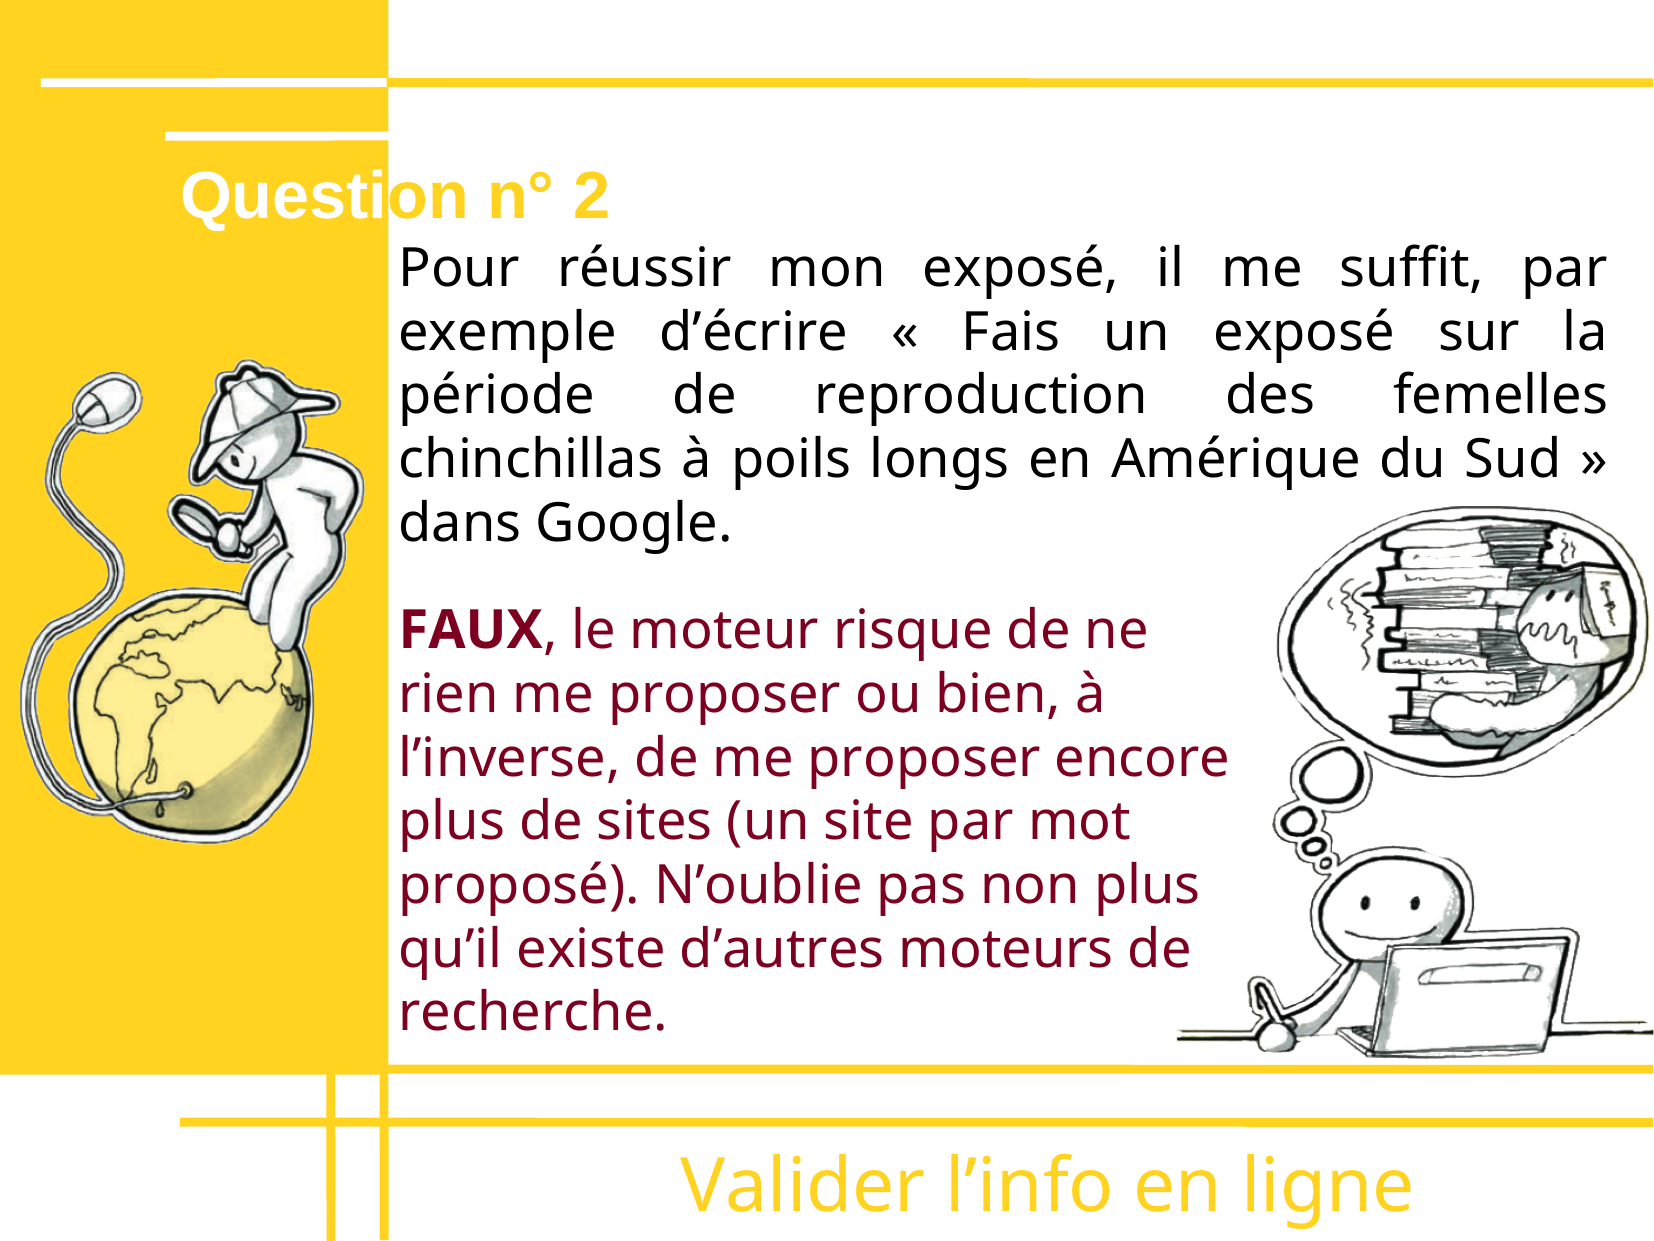

Question n° 2
Pour réussir mon exposé, il me suffit, par exemple dʼécrire « Fais un exposé sur la période de reproduction des femelles chinchillas à poils longs en Amérique du Sud » dans Google.
FAUX, le moteur risque de ne rien me proposer ou bien, à lʼinverse, de me proposer encore plus de sites (un site par mot proposé). Nʼoublie pas non plus quʼil existe dʼautres moteurs de recherche.
Valider lʼinfo en ligne